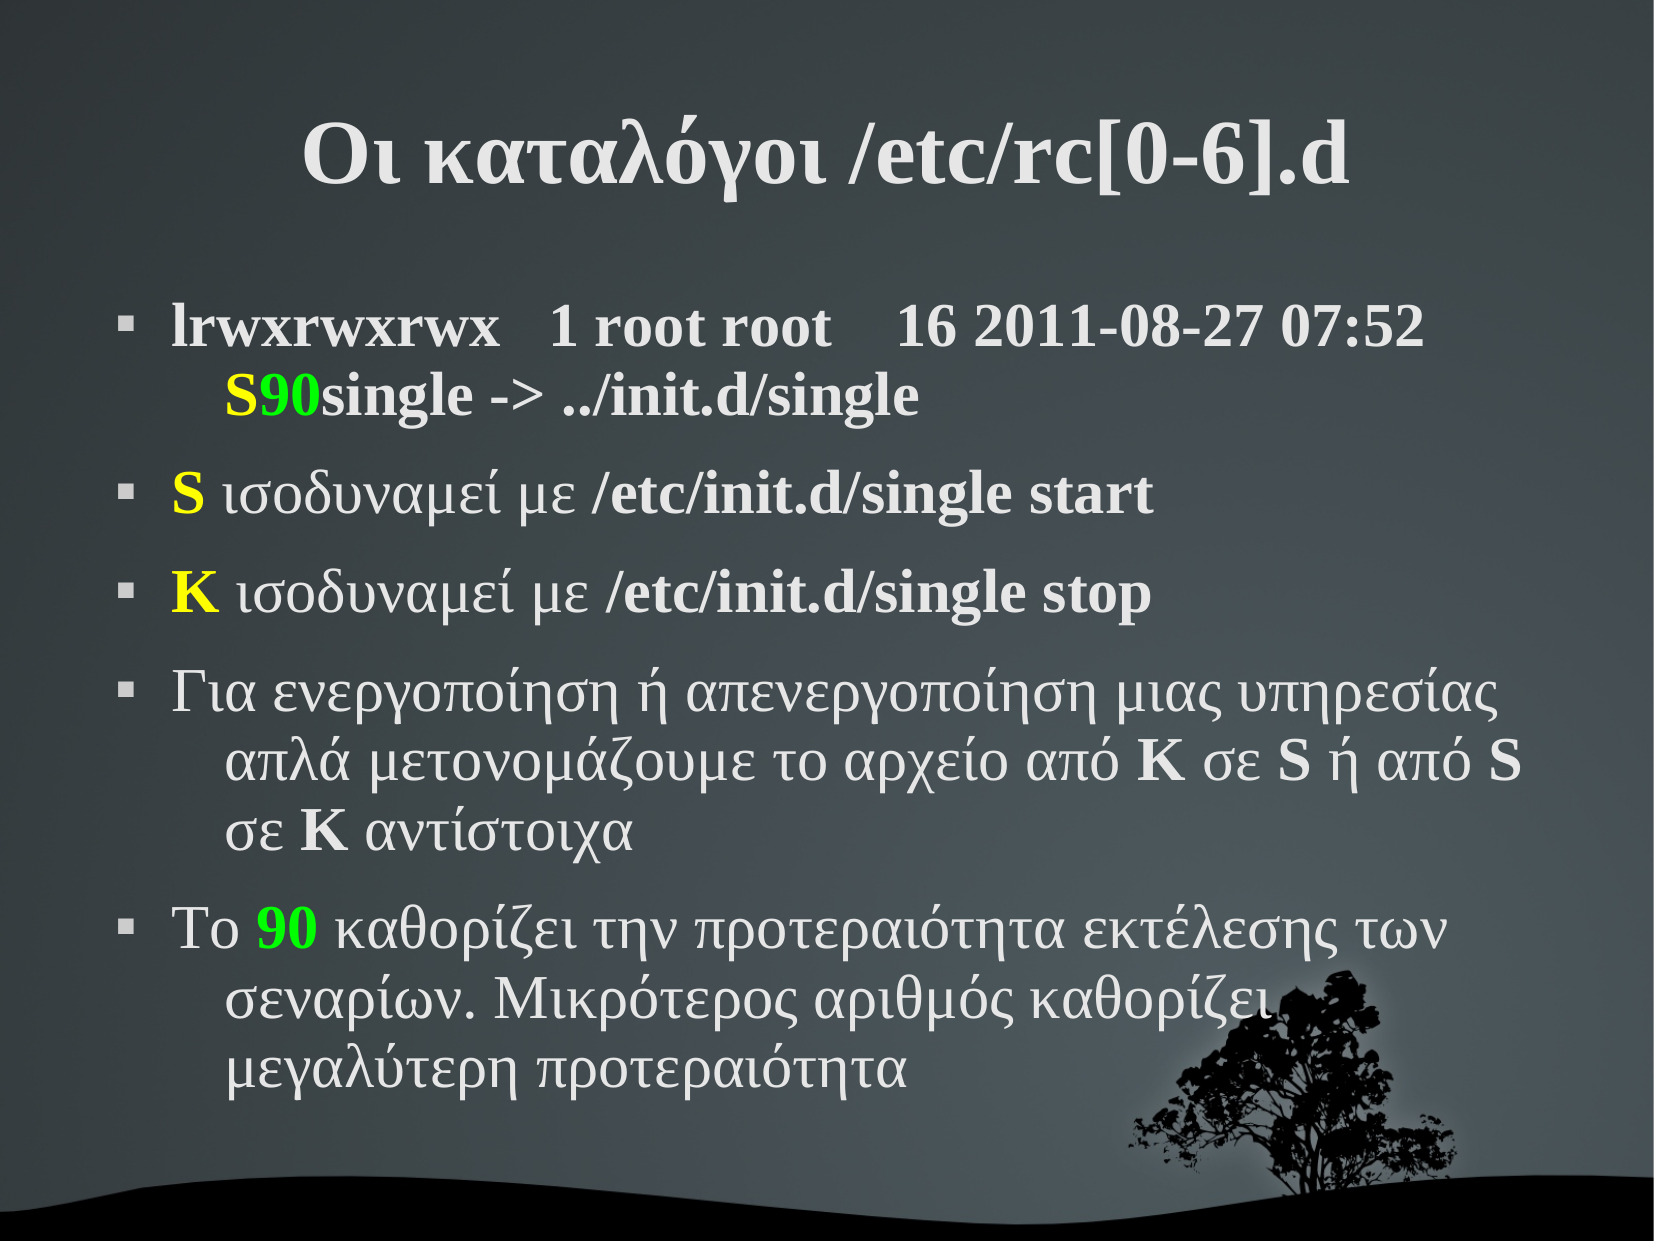

Οι καταλόγοι /etc/rc[0-6].d
# lrwxrwxrwx 1 root root 16 2011-08-27 07:52 S90single -> ../init.d/single
S ισοδυναμεί με /etc/init.d/single start
K ισοδυναμεί με /etc/init.d/single stop
Για ενεργοποίηση ή απενεργοποίηση μιας υπηρεσίας απλά μετονομάζουμε το αρχείο από K σε S ή από S σε K αντίστοιχα
Το 90 καθορίζει την προτεραιότητα εκτέλεσης των σεναρίων. Μικρότερος αριθμός καθορίζει μεγαλύτερη προτεραιότητα